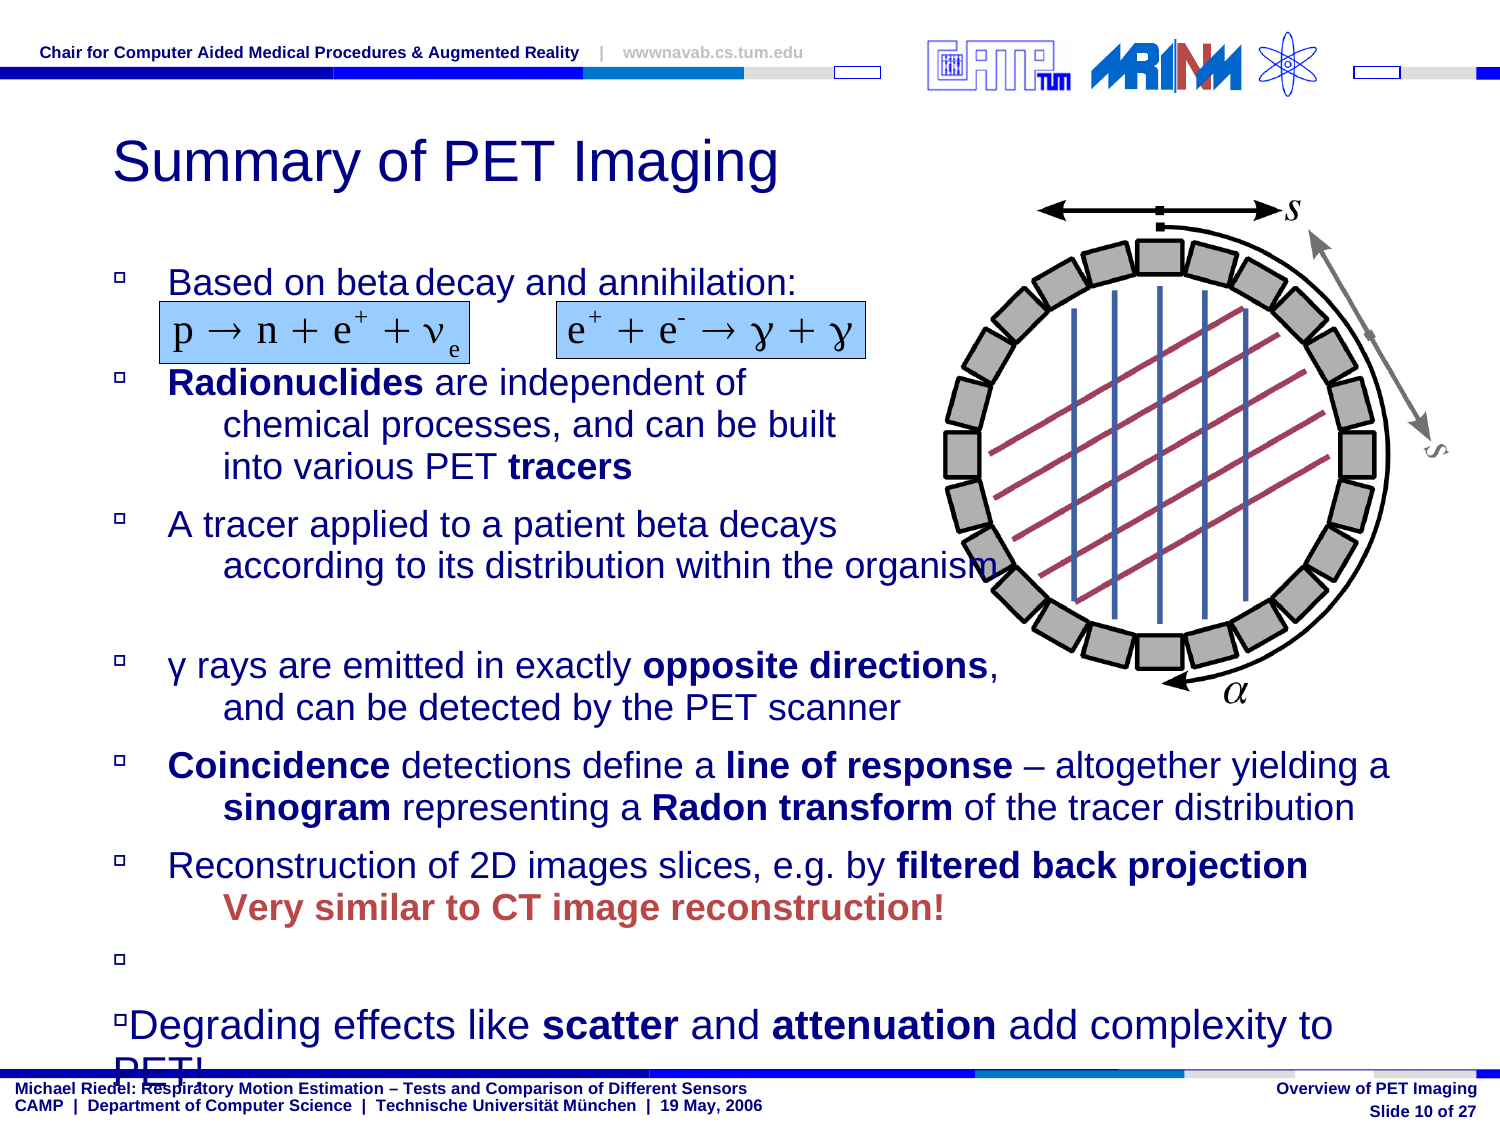

# Summary of PET Imaging
Based on beta decay and annihilation:
Radionuclides are independent of
chemical processes, and can be built
into various PET tracers
A tracer applied to a patient beta decays
according to its distribution within the organism
γ rays are emitted in exactly opposite directions,
and can be detected by the PET scanner
Coincidence detections define a line of response – altogether yielding a sinogram representing a Radon transform of the tracer distribution
Reconstruction of 2D images slices, e.g. by filtered back projection
Very similar to CT image reconstruction!
Degrading effects like scatter and attenuation add complexity to PET!
 Overview of PET Imaging